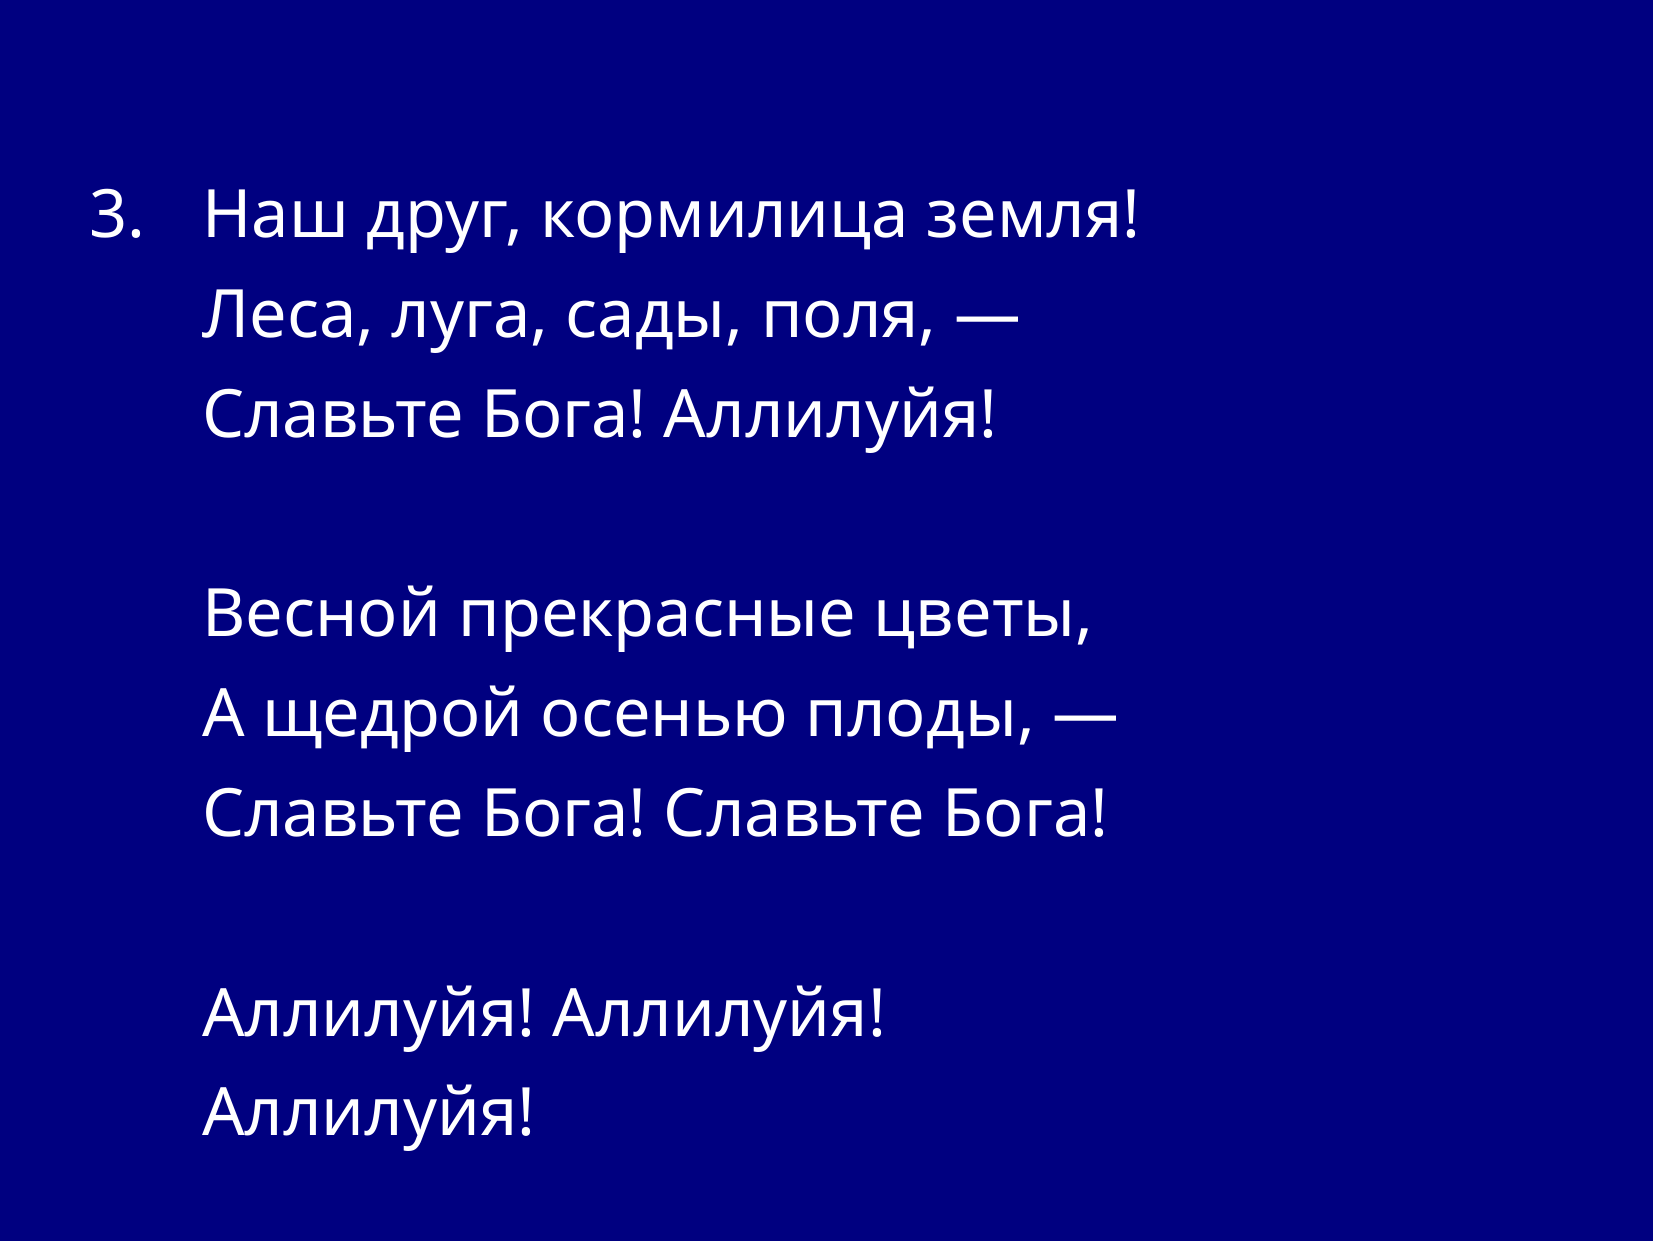

3.	Наш друг, кормилица земля!
	Леса, луга, сады, поля, ―
	Славьте Бога! Аллилуйя!
	Весной прекрасные цветы,
	А щедрой осенью плоды, ―
	Славьте Бога! Славьте Бога!
	Аллилуйя! Аллилуйя!
	Аллилуйя!